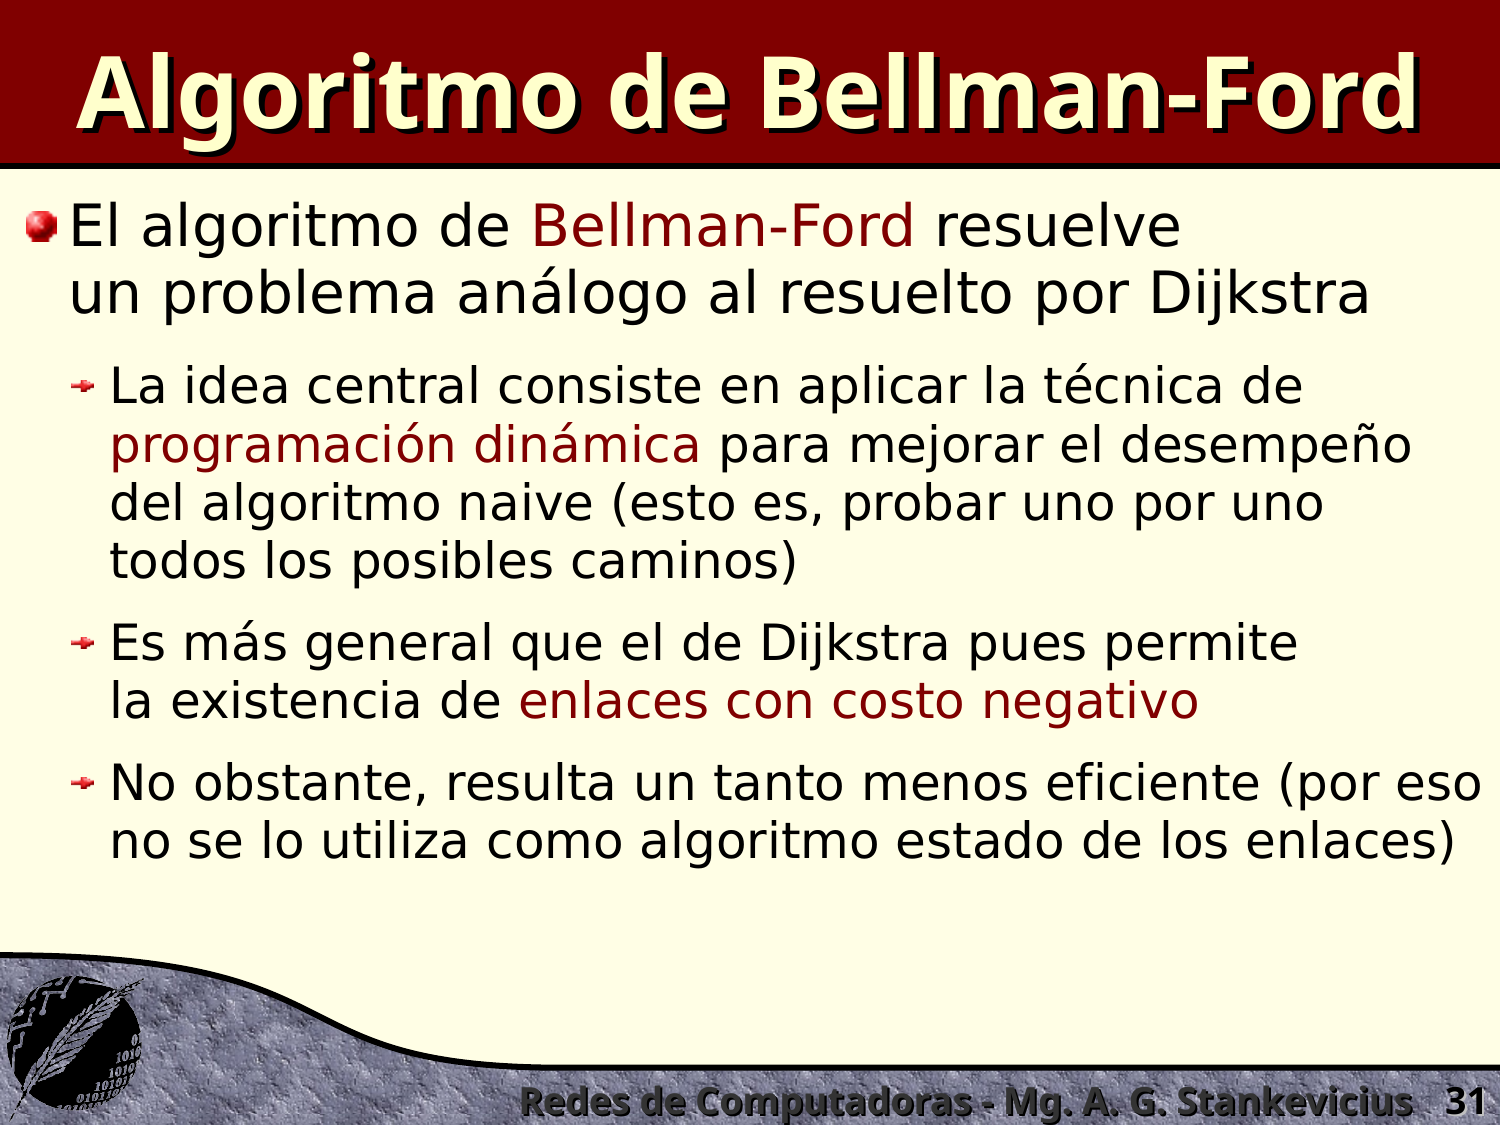

# Algoritmo de Bellman-Ford
El algoritmo de Bellman-Ford resuelve
un problema análogo al resuelto por Dijkstra
La idea central consiste en aplicar la técnica de programación dinámica para mejorar el desempeño del algoritmo naive (esto es, probar uno por uno
todos los posibles caminos)
Es más general que el de Dijkstra pues permite
la existencia de enlaces con costo negativo
No obstante, resulta un tanto menos eficiente (por eso no se lo utiliza como algoritmo estado de los enlaces)
31